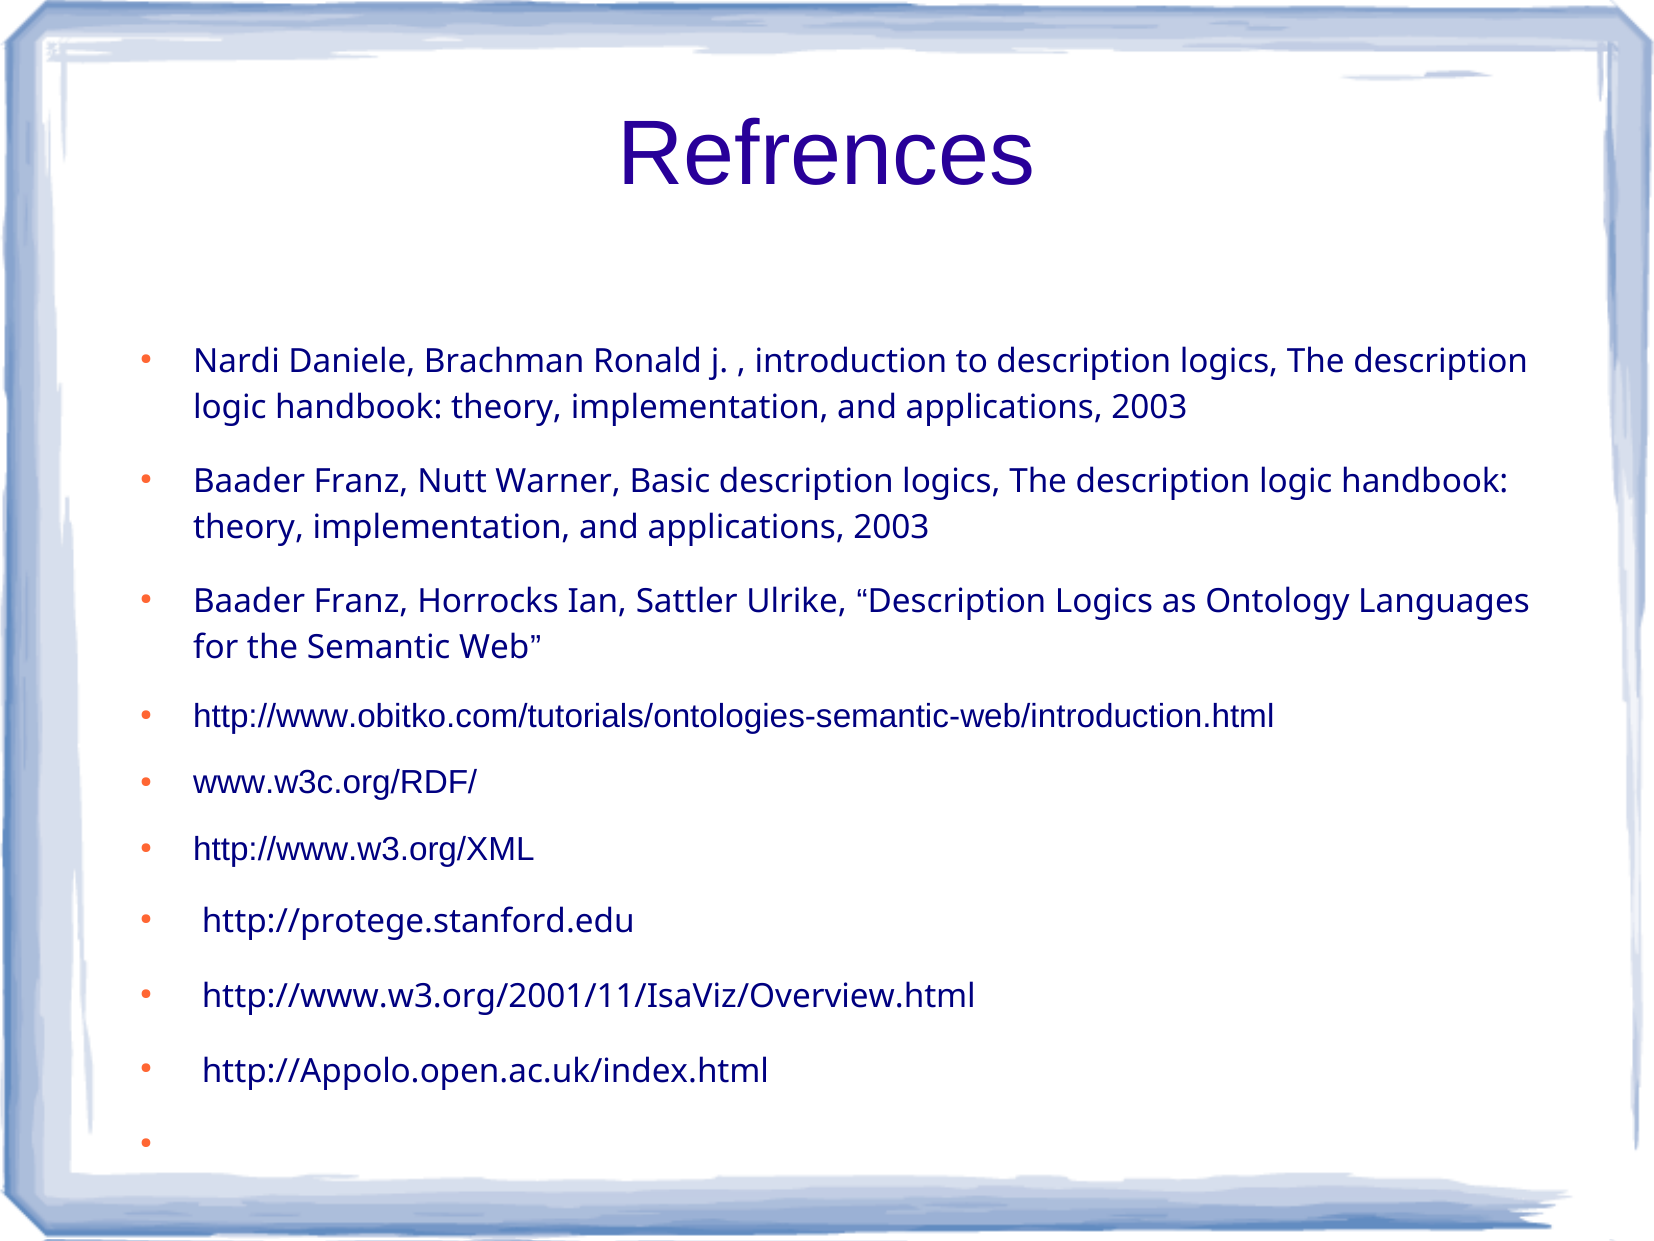

# Refrences
Nardi Daniele, Brachman Ronald j. , introduction to description logics, The description logic handbook: theory, implementation, and applications, 2003
Baader Franz, Nutt Warner, Basic description logics, The description logic handbook: theory, implementation, and applications, 2003
Baader Franz, Horrocks Ian, Sattler Ulrike, “Description Logics as Ontology Languages for the Semantic Web”
http://www.obitko.com/tutorials/ontologies-semantic-web/introduction.html
www.w3c.org/RDF/
http://www.w3.org/XML
 http://protege.stanford.edu
 http://www.w3.org/2001/11/IsaViz/Overview.html
 http://Appolo.open.ac.uk/index.html